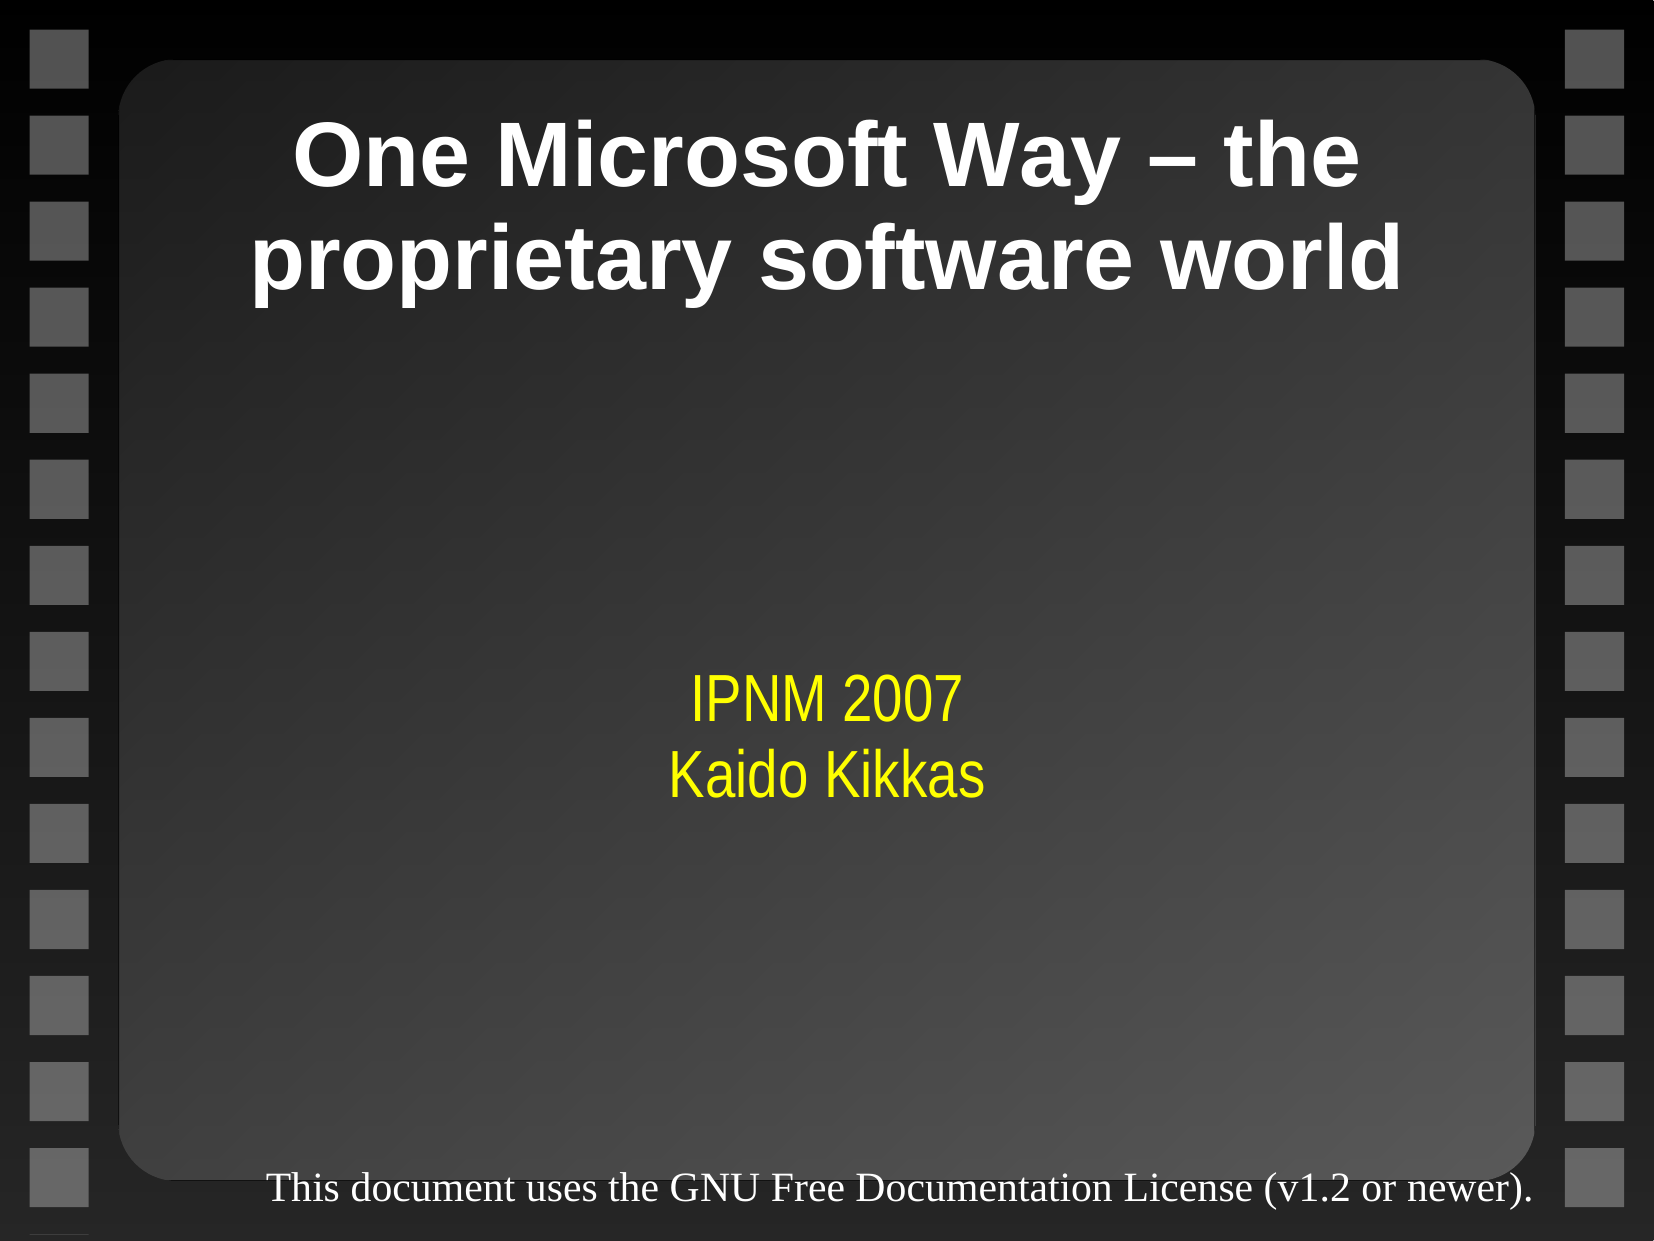

# One Microsoft Way – the proprietary software world
IPNM 2007
Kaido Kikkas
This document uses the GNU Free Documentation License (v1.2 or newer).